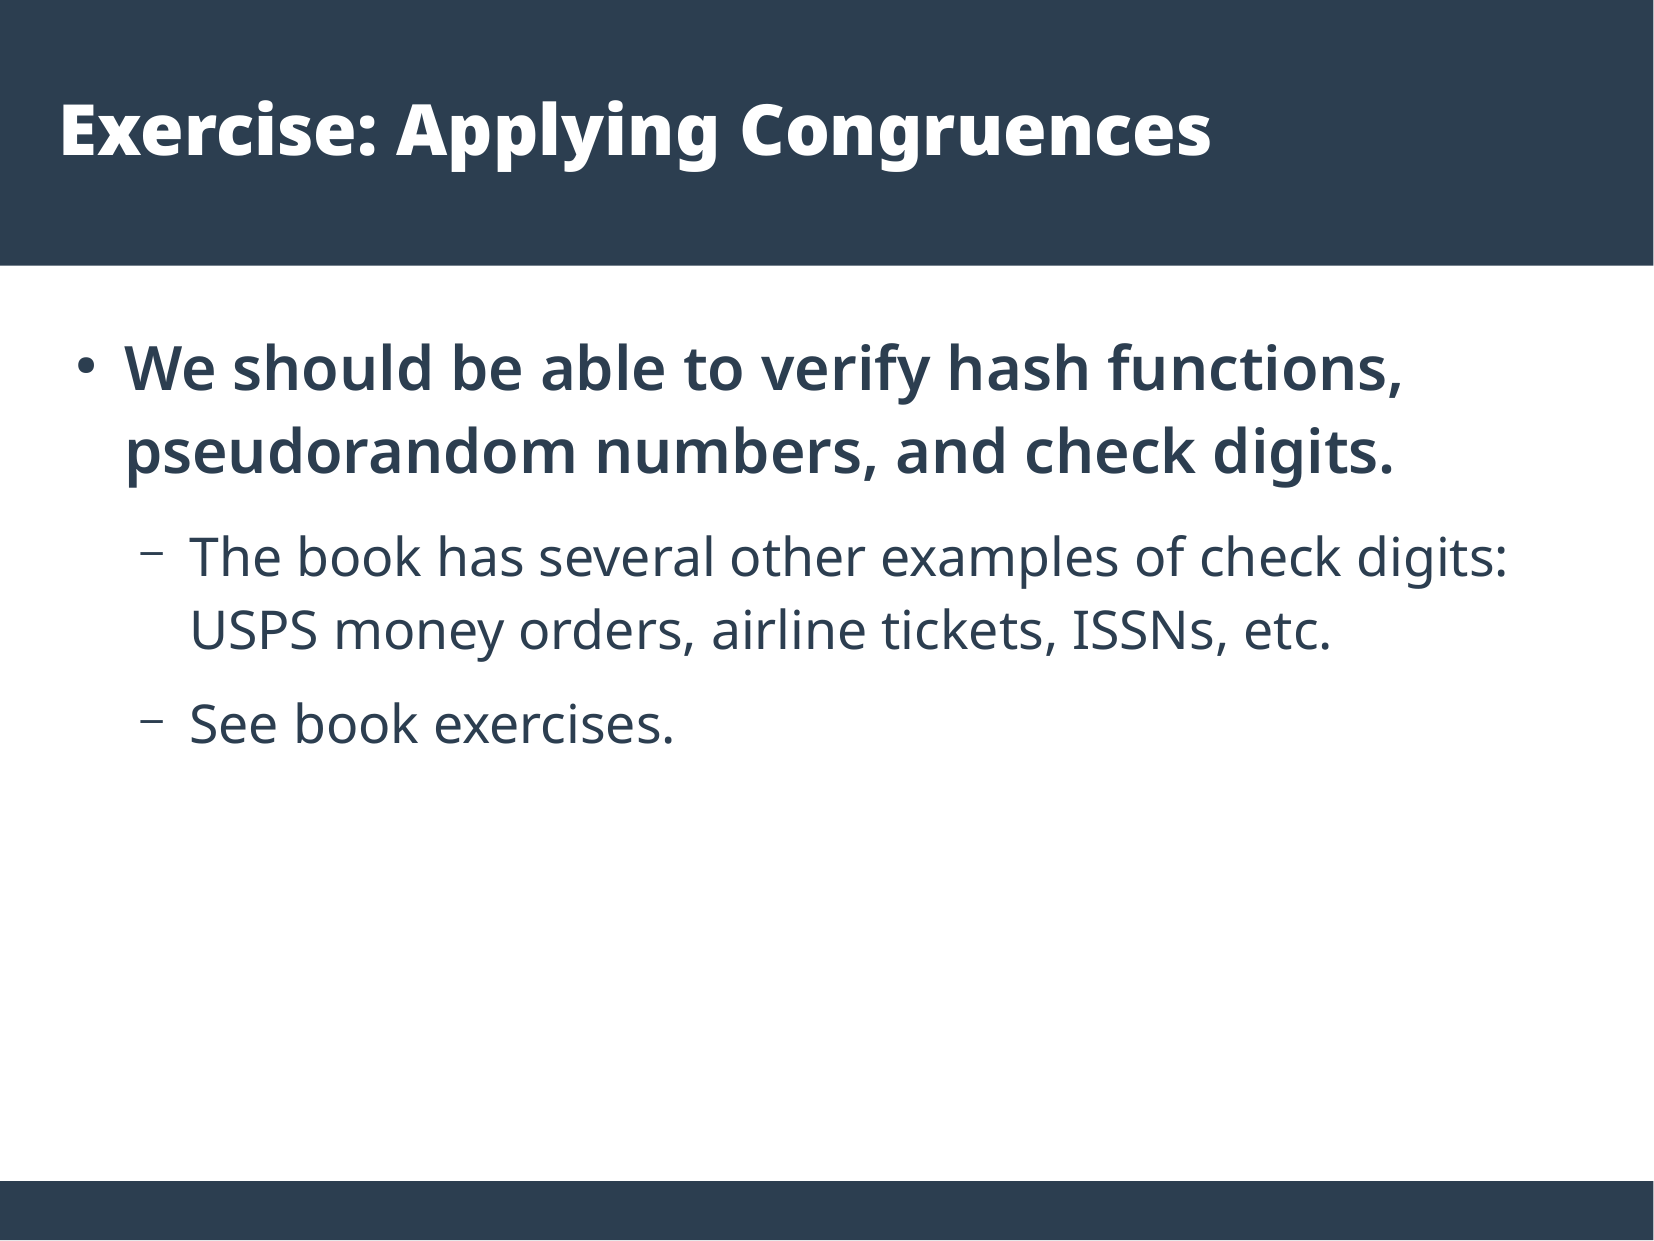

# Exercise: Applying Congruences
We should be able to verify hash functions, pseudorandom numbers, and check digits.
The book has several other examples of check digits: USPS money orders, airline tickets, ISSNs, etc.
See book exercises.